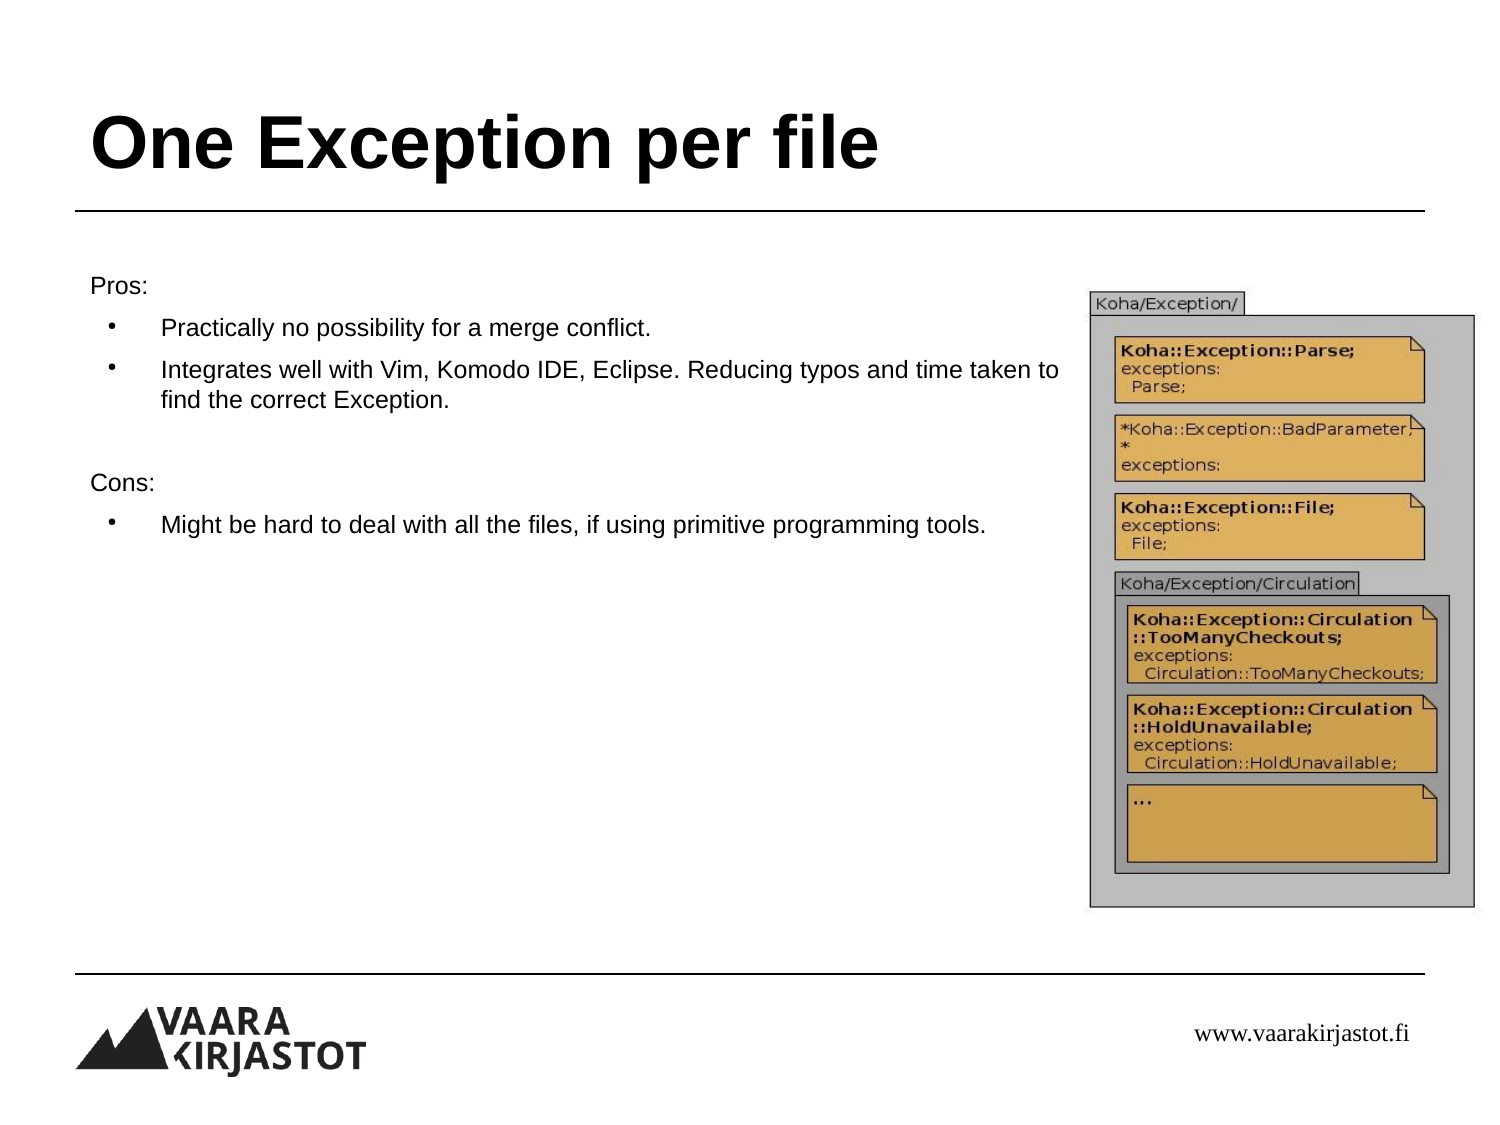

# One Exception per file
Pros:
Practically no possibility for a merge conflict.
Integrates well with Vim, Komodo IDE, Eclipse. Reducing typos and time taken to find the correct Exception.
Cons:
Might be hard to deal with all the files, if using primitive programming tools.
www.vaarakirjastot.fi